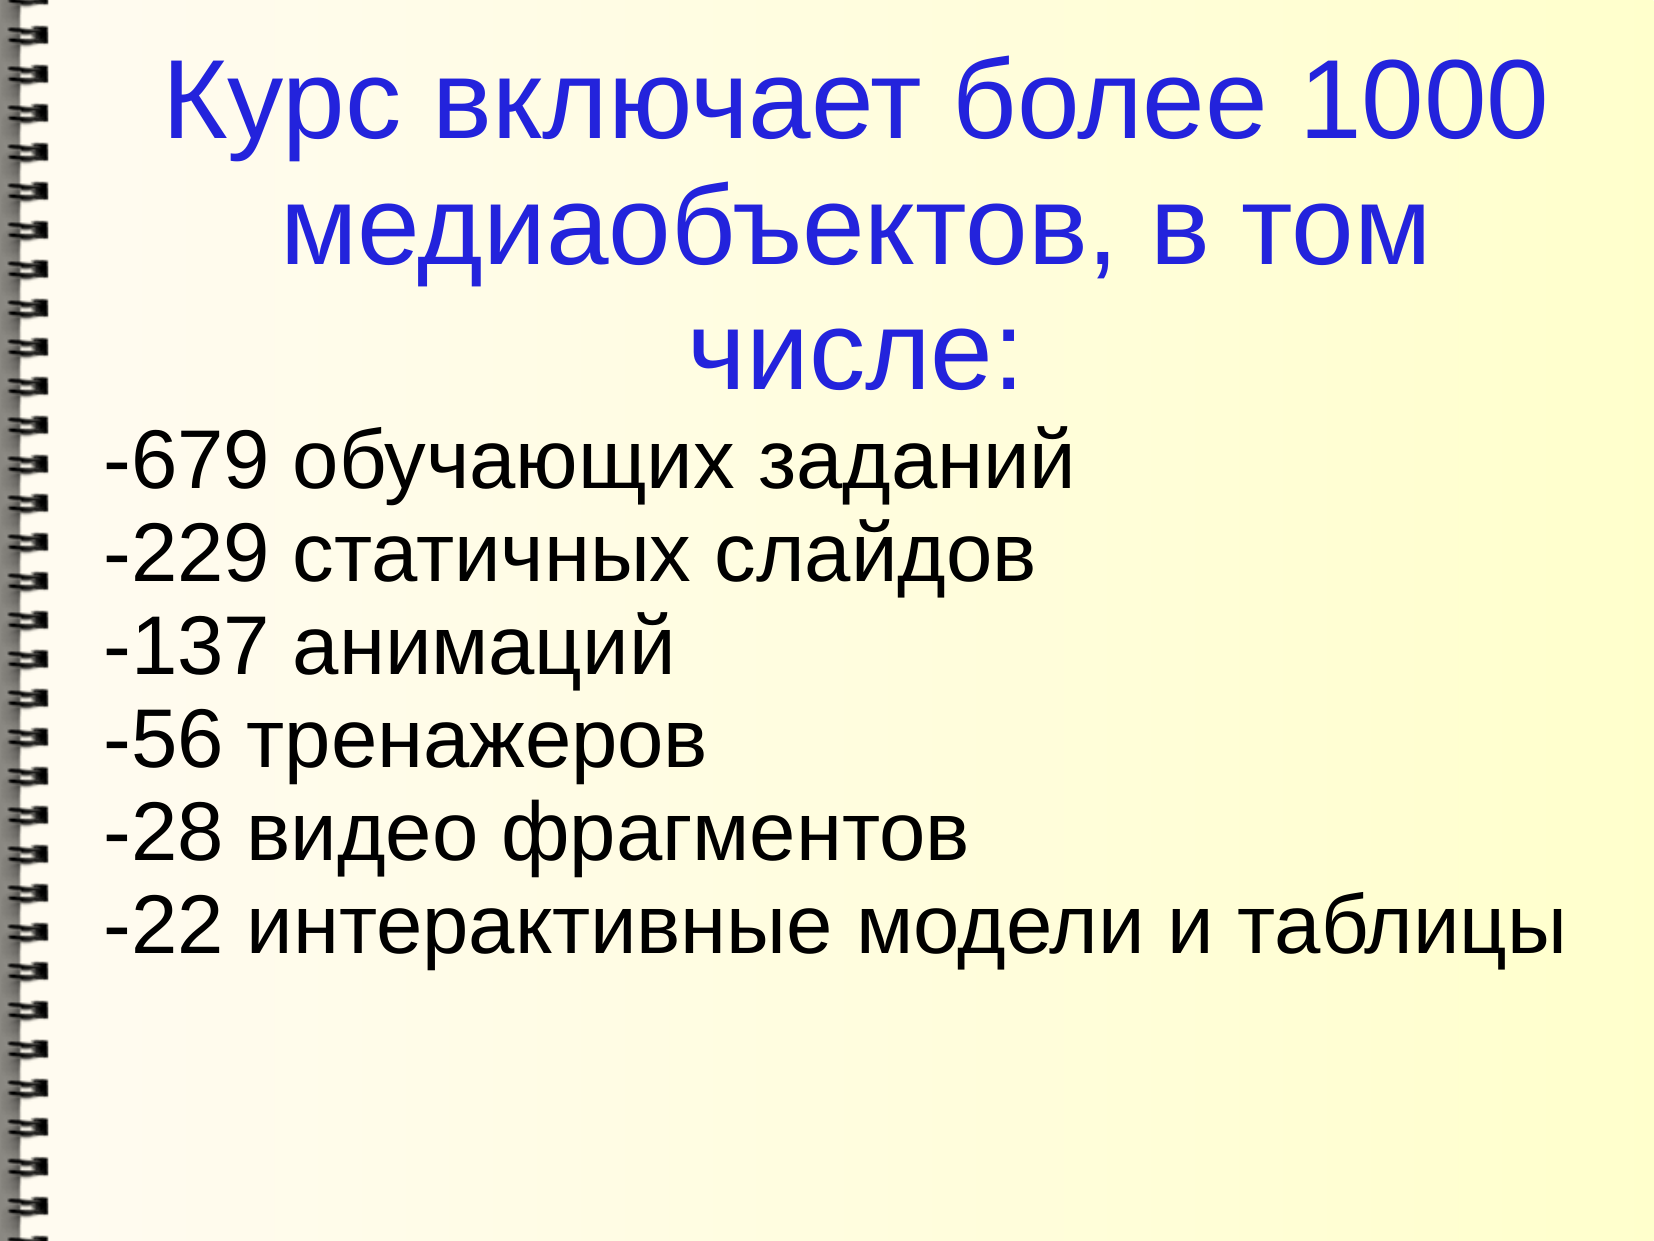

Курс включает более 1000 медиаобъектов, в том числе:
-679 обучающих заданий
-229 статичных слайдов
-137 анимаций
-56 тренажеров
-28 видео фрагментов
-22 интерактивные модели и таблицы